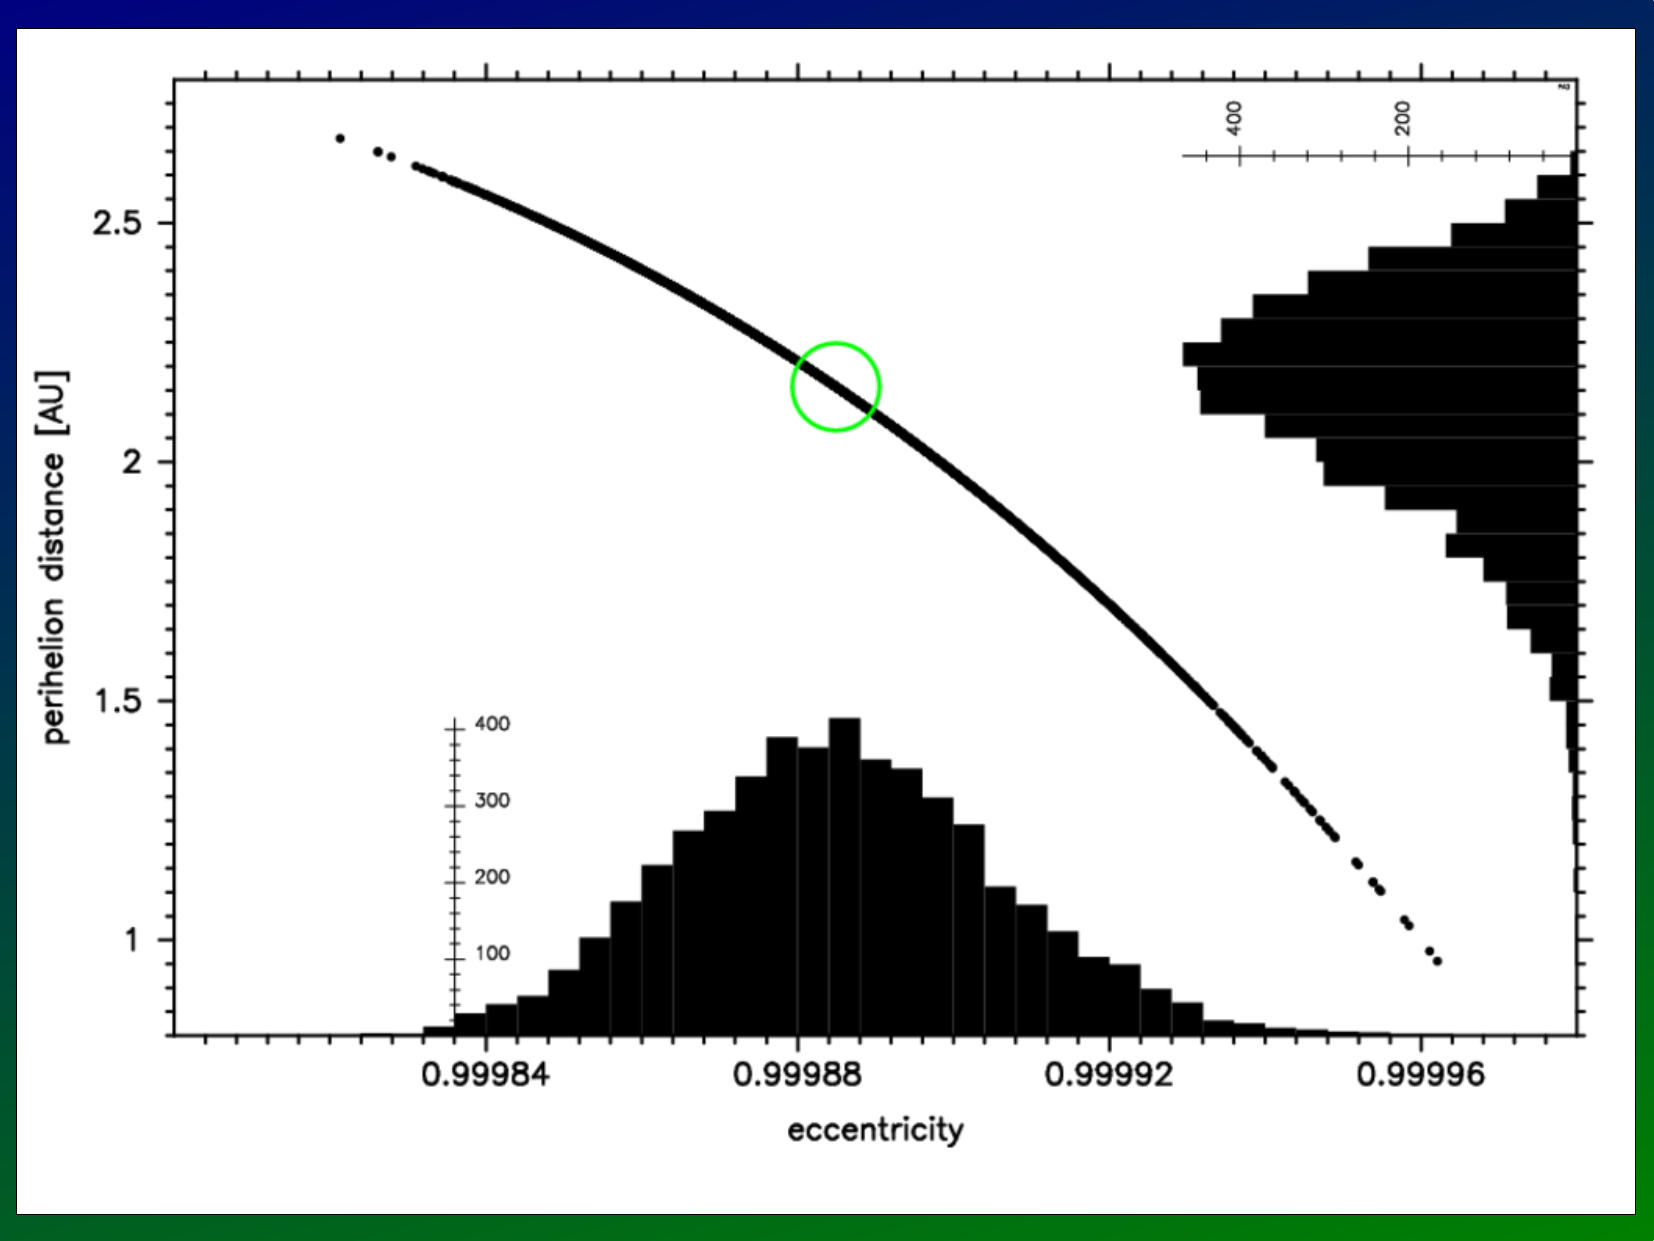

C/1980 E1, model N2
aorig ~ 19000 AU